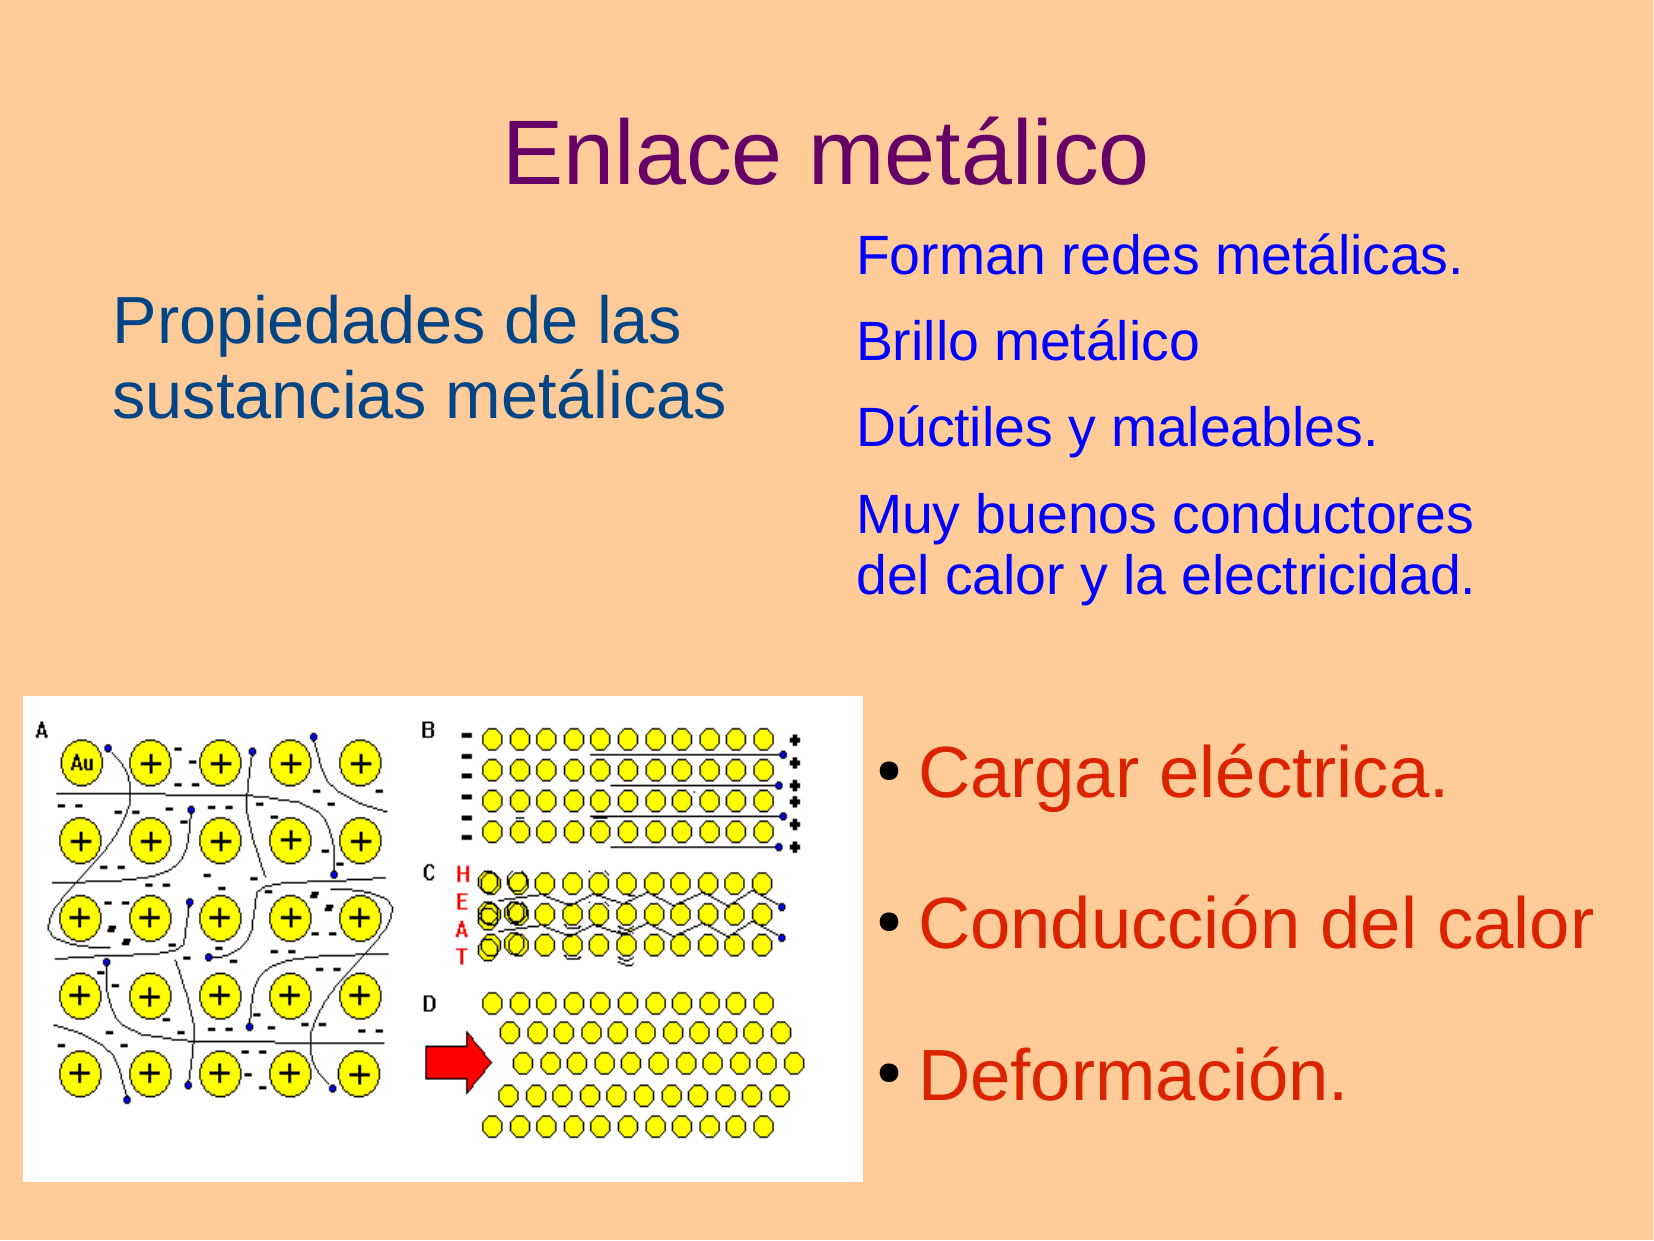

# Enlace metálico
Forman redes metálicas.
Brillo metálico
Dúctiles y maleables.
Muy buenos conductores del calor y la electricidad.
Propiedades de las sustancias metálicas
Cargar eléctrica.
Conducción del calor
Deformación.